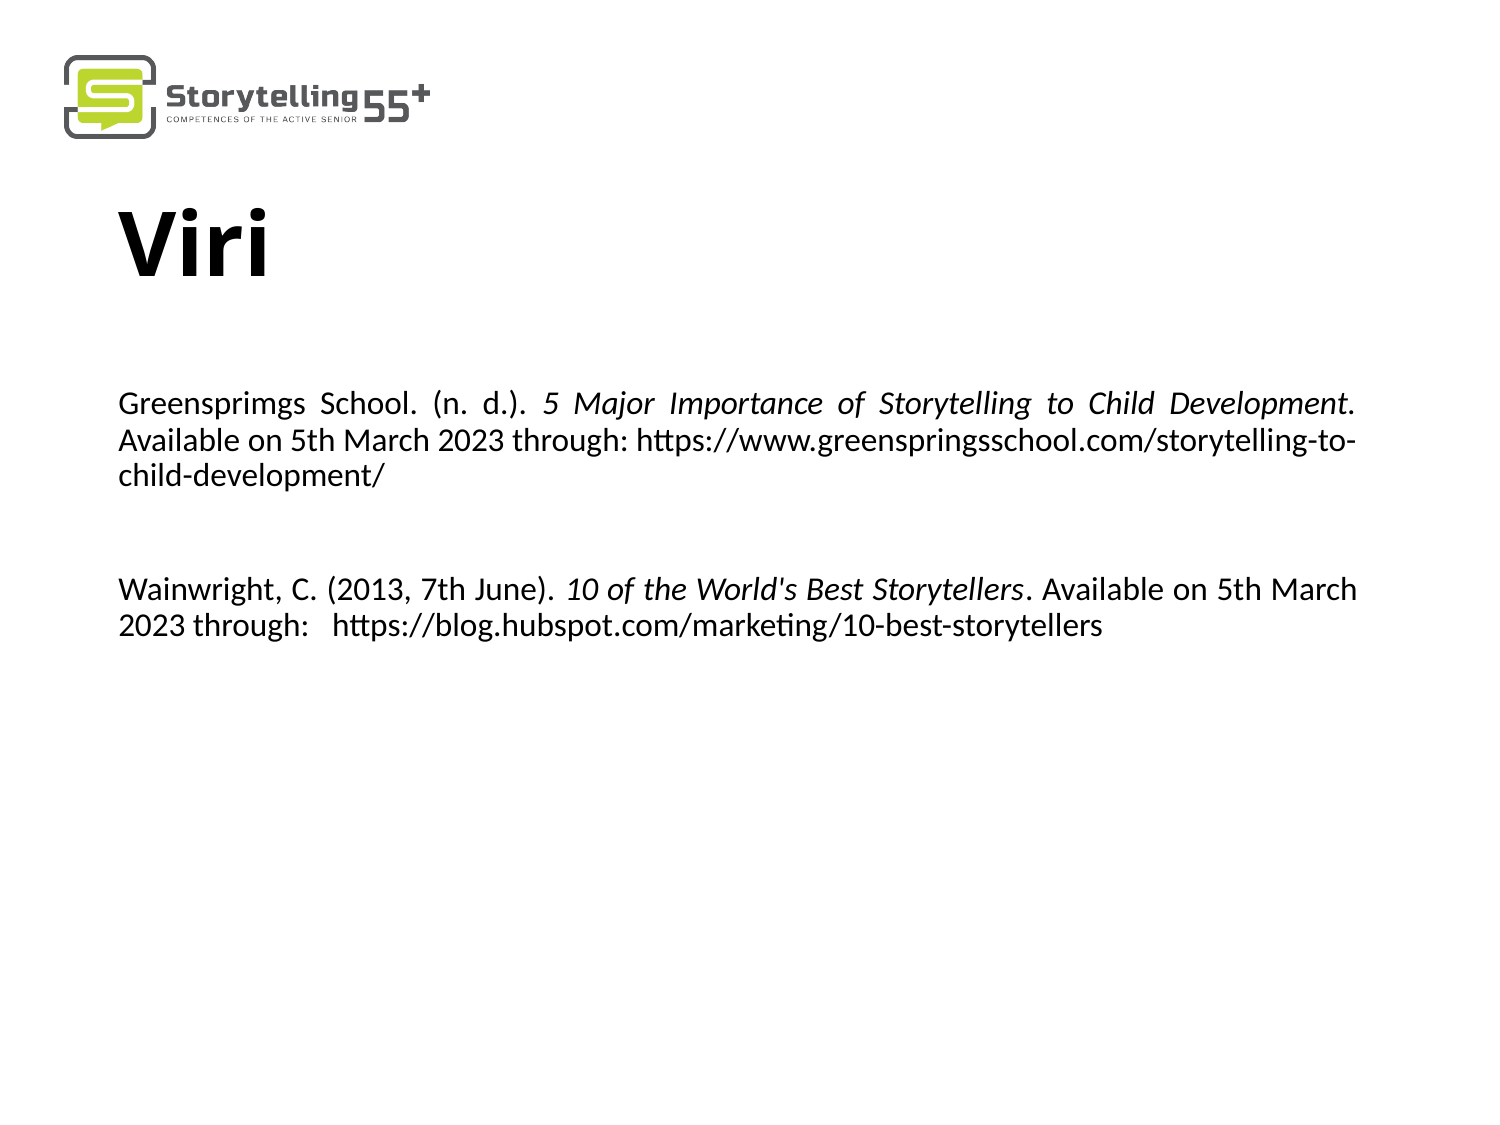

# Viri
Greensprimgs School. (n. d.). 5 Major Importance of Storytelling to Child Development. Available on 5th March 2023 through: https://www.greenspringsschool.com/storytelling-to-child-development/
Wainwright, C. (2013, 7th June). 10 of the World's Best Storytellers. Available on 5th March 2023 through: https://blog.hubspot.com/marketing/10-best-storytellers